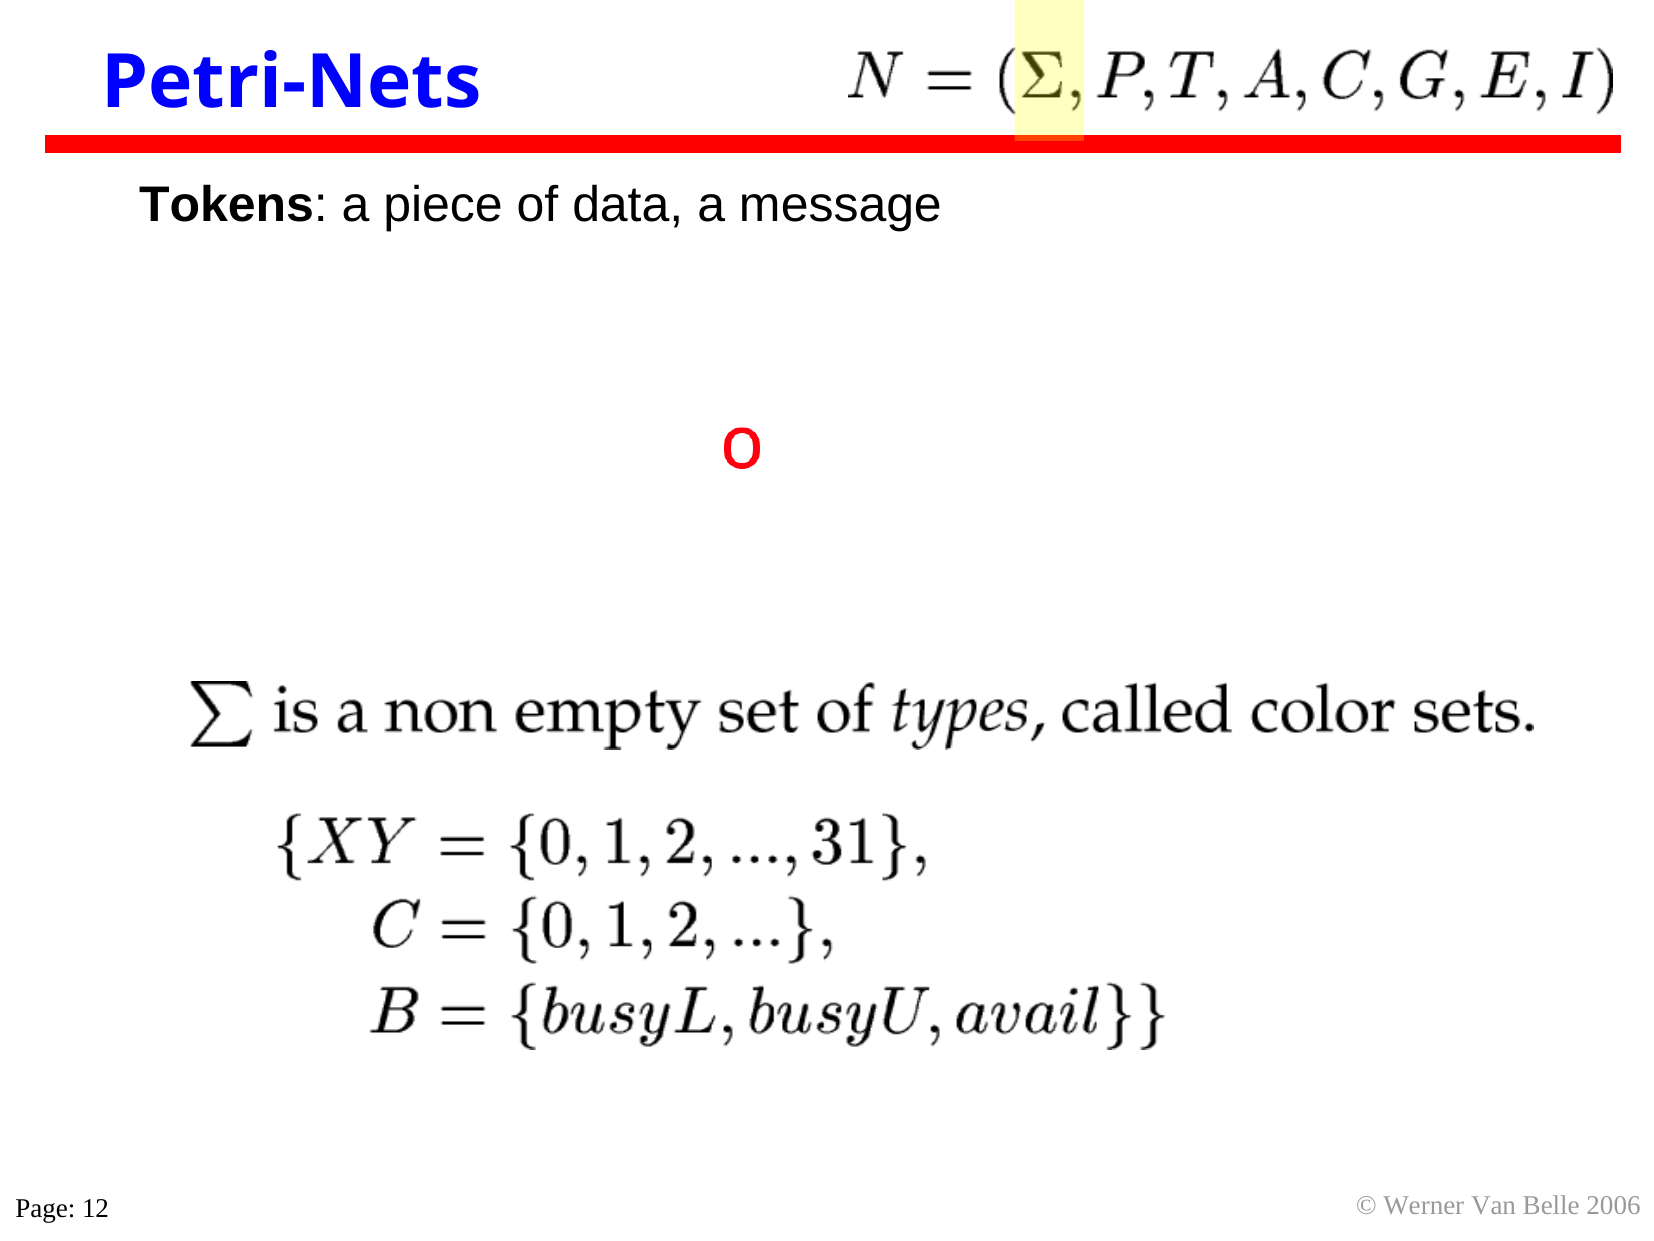

# Petri-Nets
Tokens: a piece of data, a message